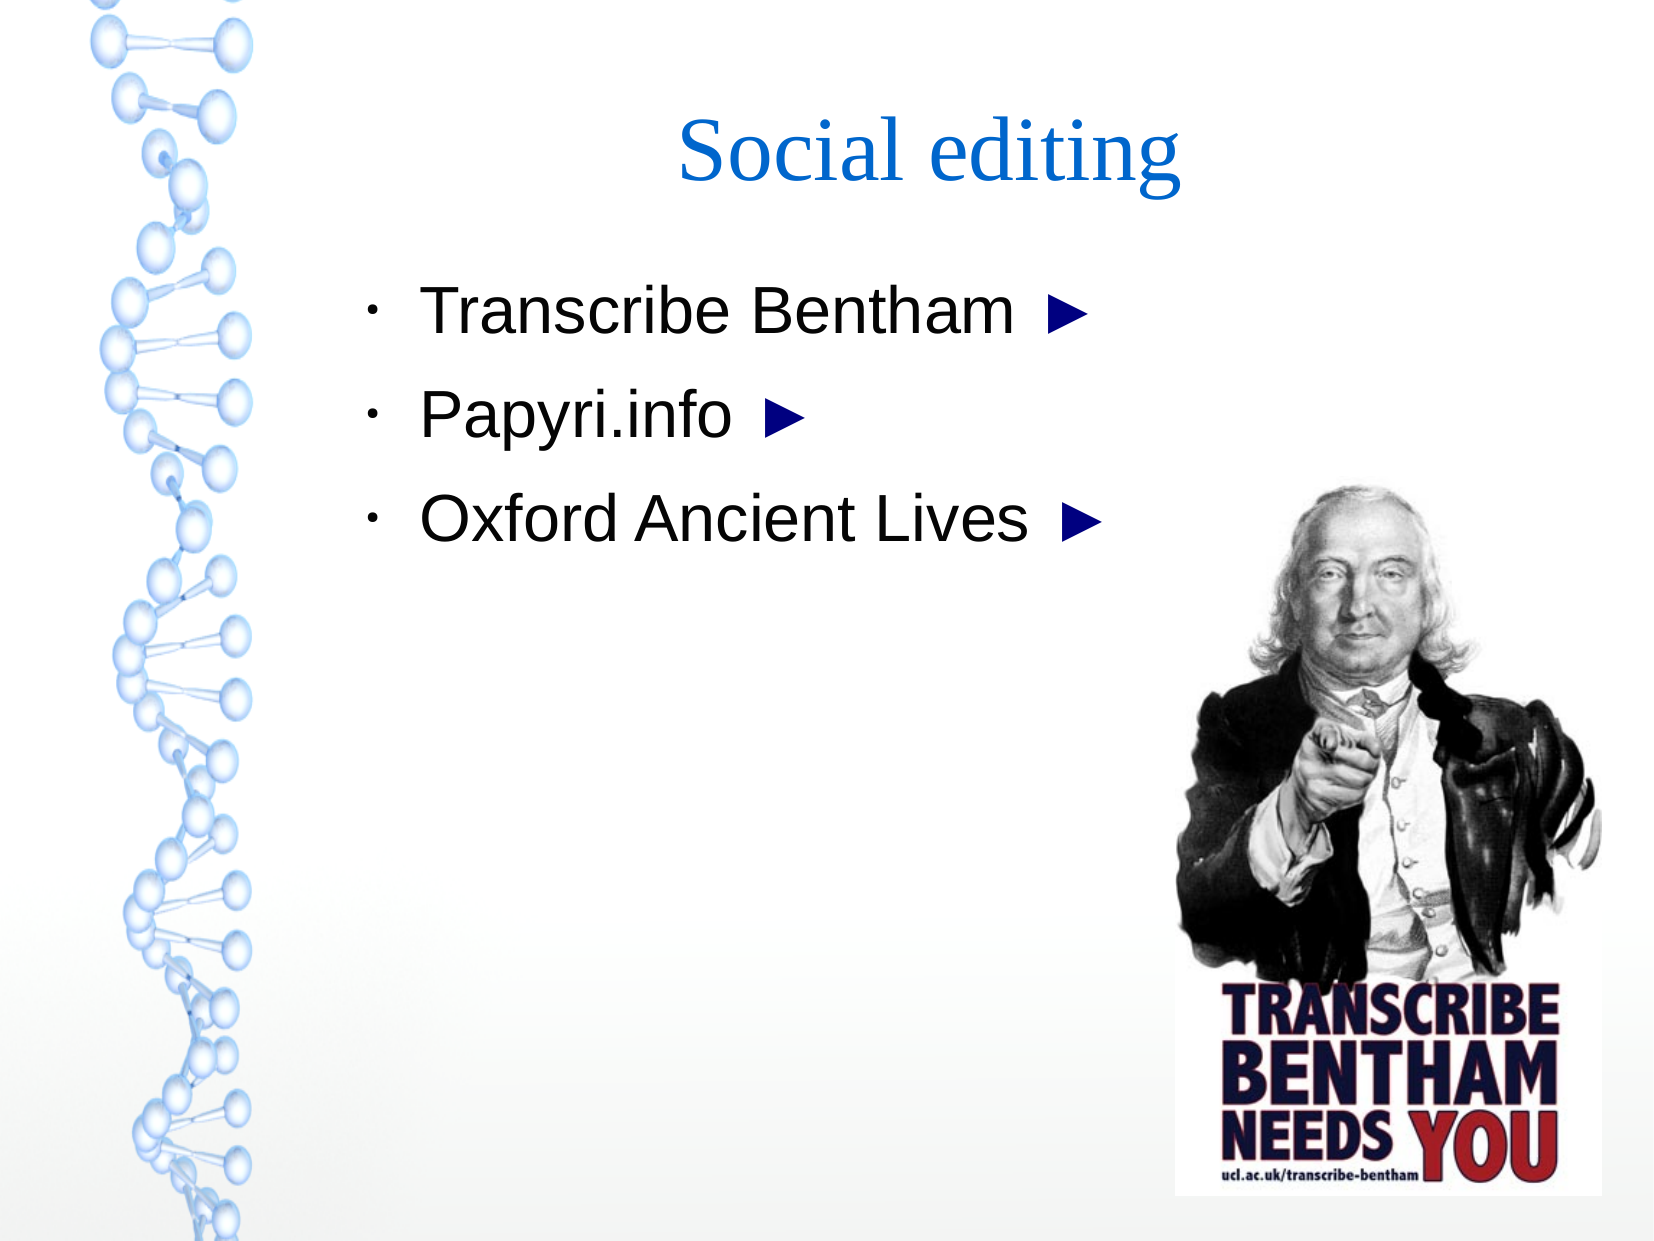

# Social editing
Transcribe Bentham ►
Papyri.info ►
Oxford Ancient Lives ►